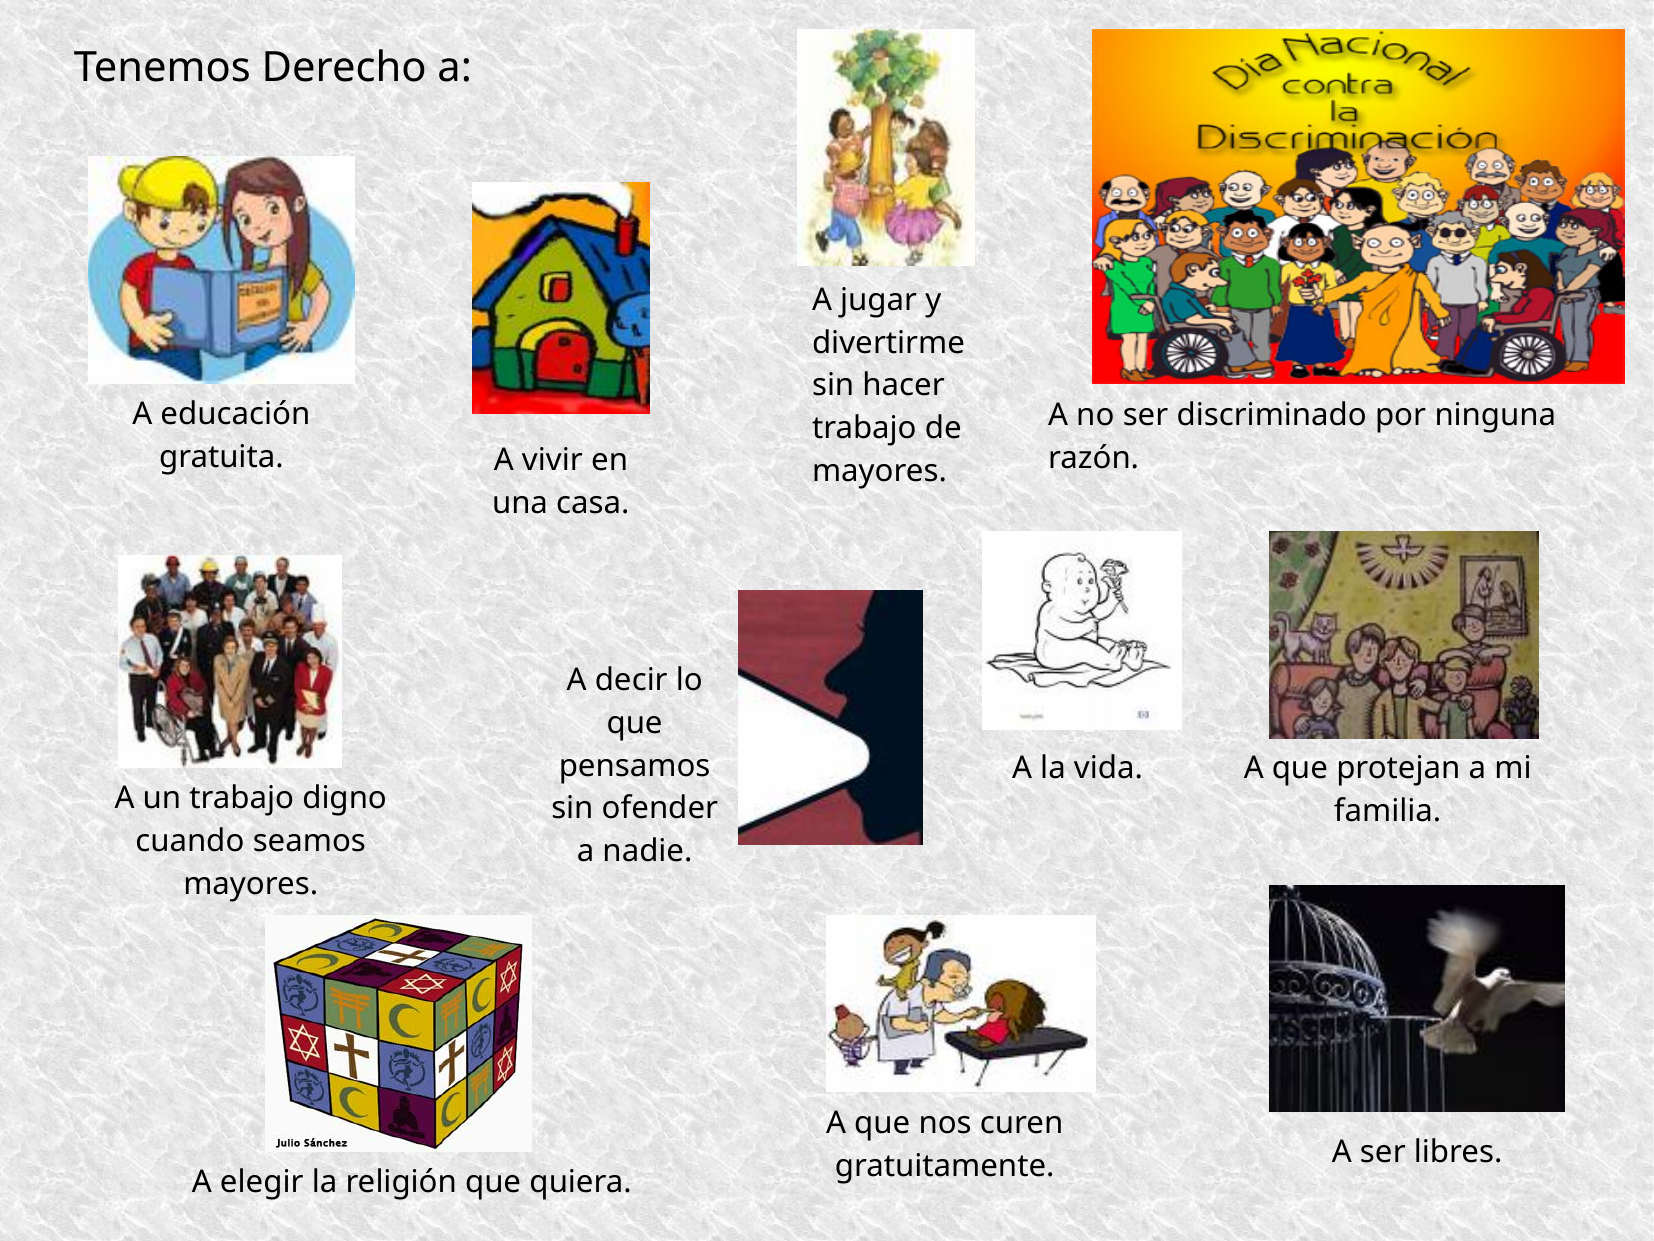

Tenemos Derecho a:
A jugar y divertirme sin hacer trabajo de mayores.
A educación gratuita.
A no ser discriminado por ninguna razón.
A vivir en una casa.
A decir lo que pensamos sin ofender a nadie.
A la vida.
A que protejan a mi familia.
A un trabajo digno cuando seamos mayores.
A que nos curen gratuitamente.
A ser libres.
A elegir la religión que quiera.